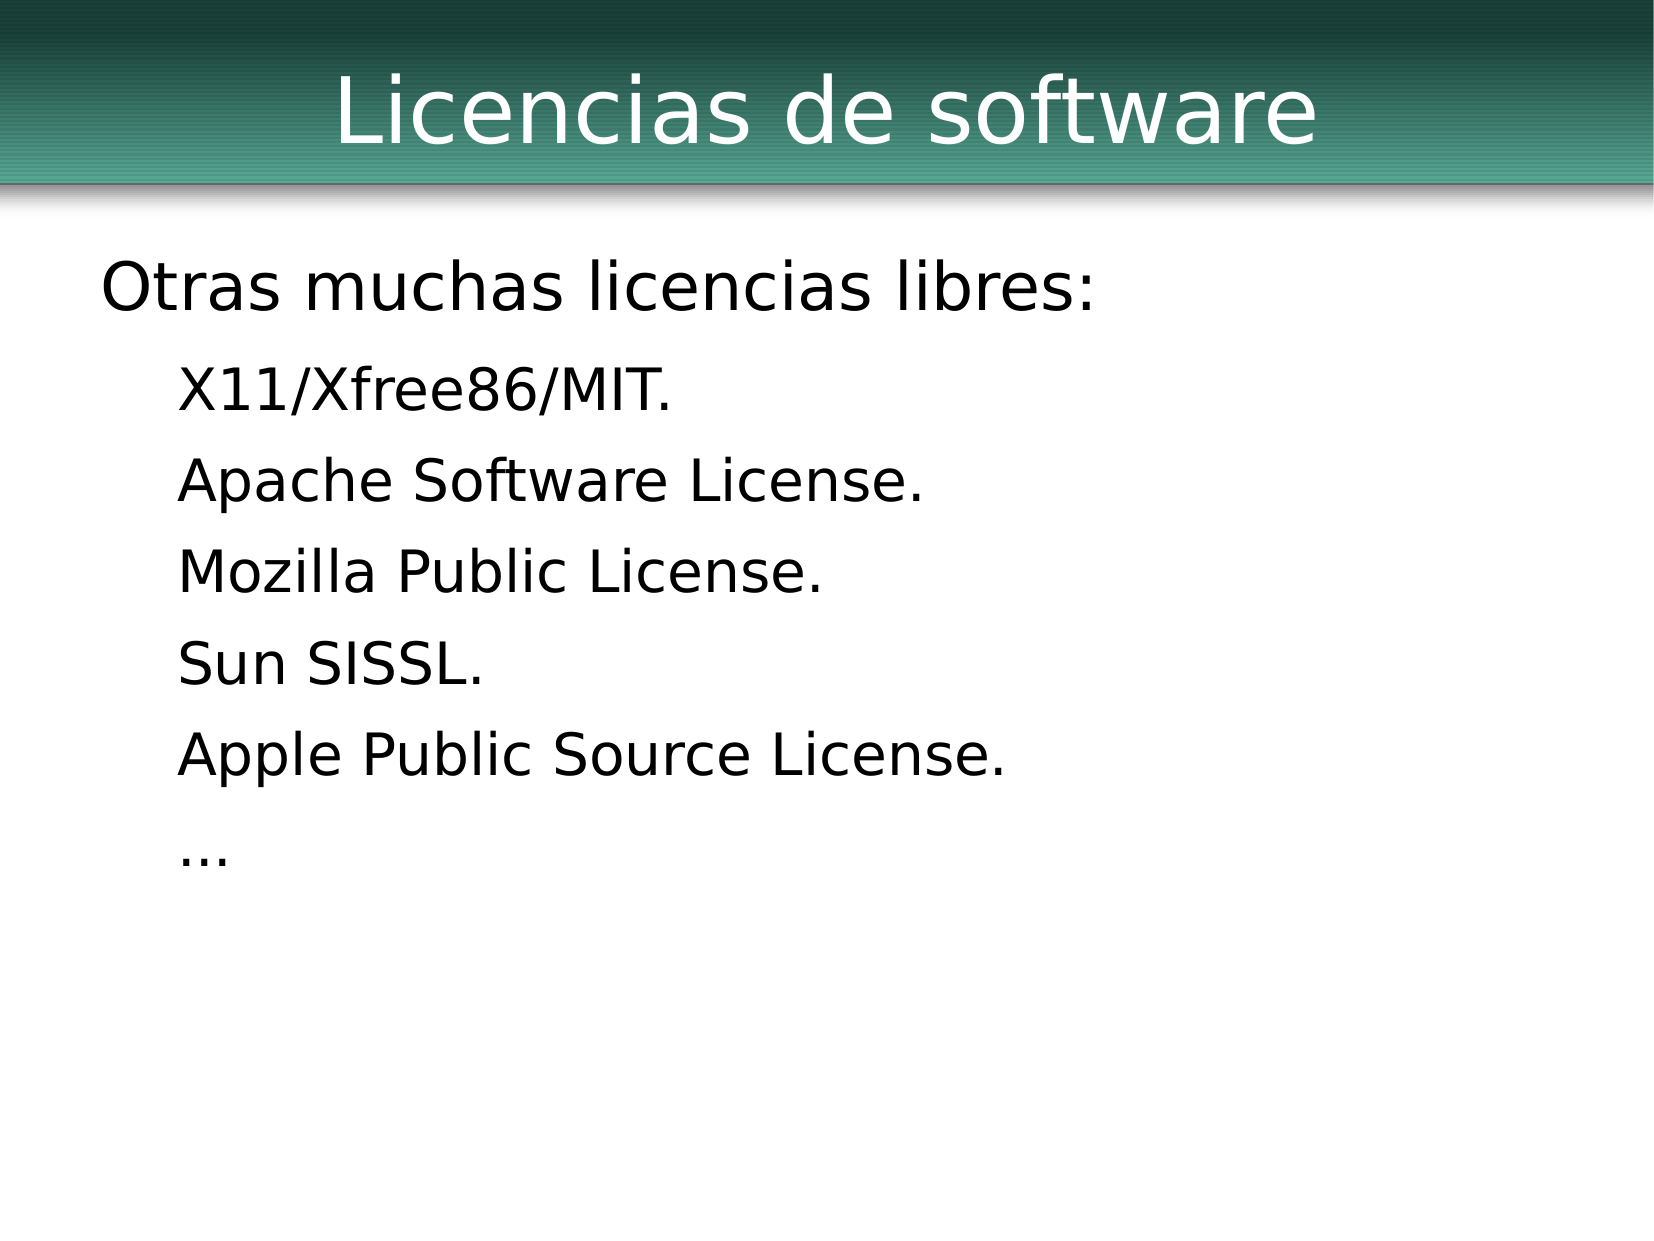

# Licencias de software
Otras muchas licencias libres:
X11/Xfree86/MIT.
Apache Software License.
Mozilla Public License.
Sun SISSL.
Apple Public Source License.
...